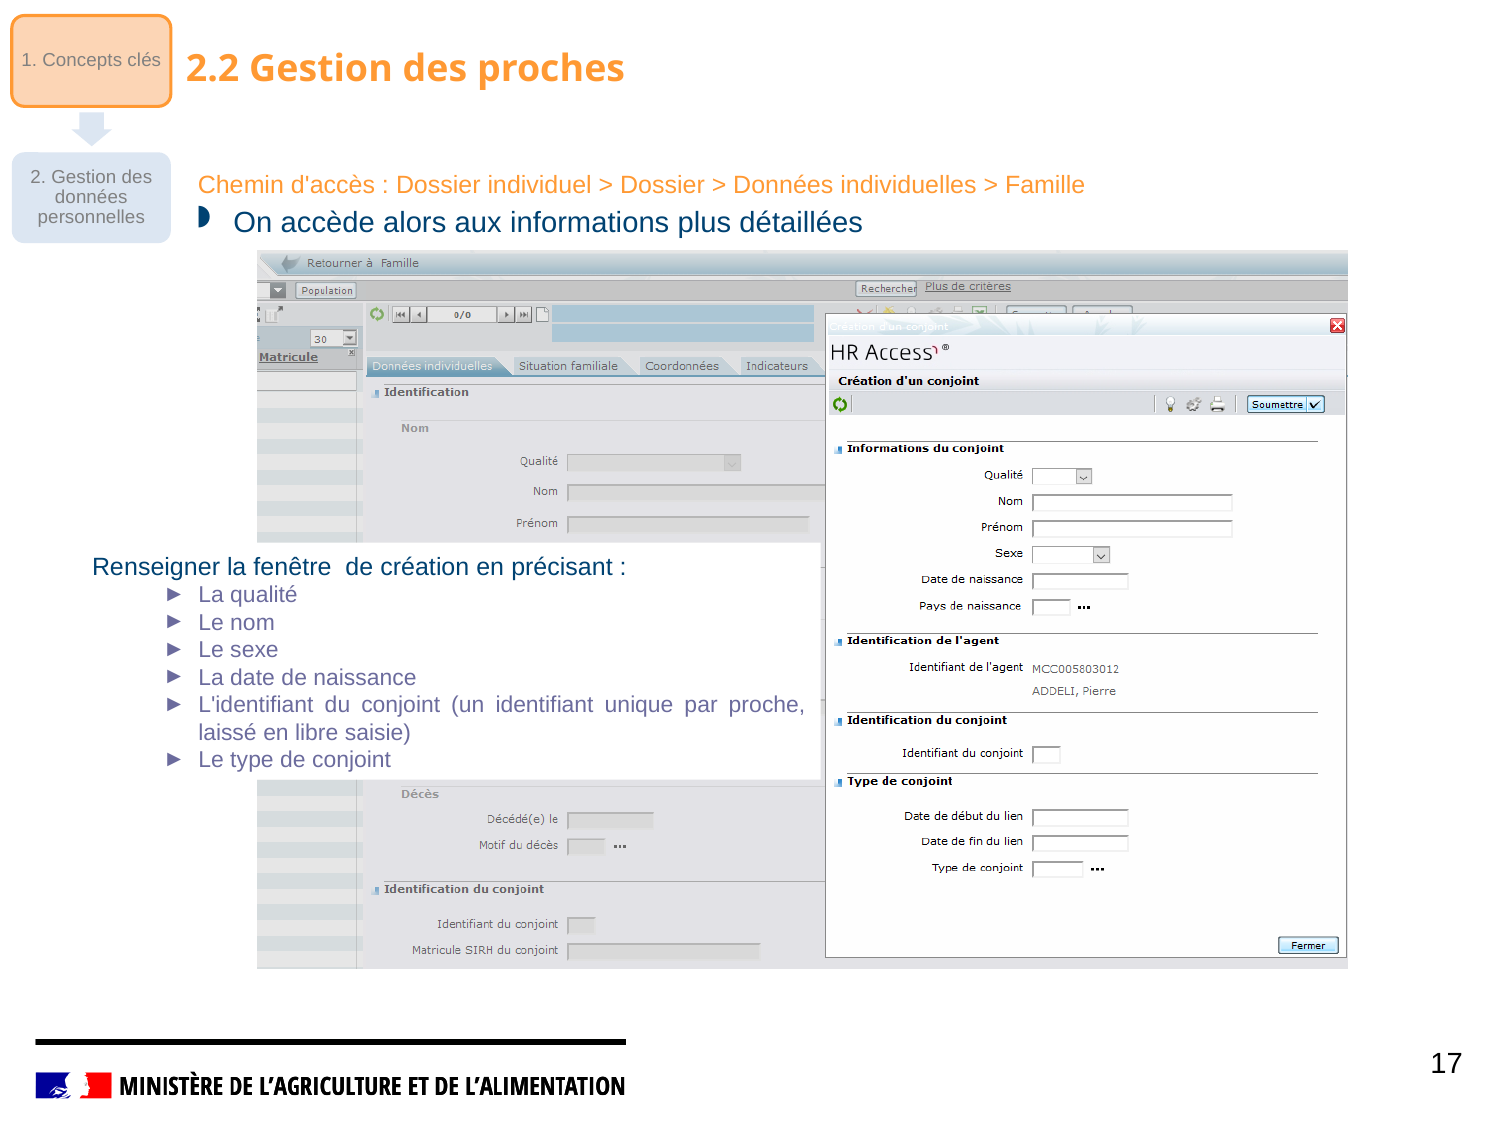

1. Concepts clés
2.2 Gestion des proches
2. Gestion des données personnelles
Chemin d'accès : Dossier individuel > Dossier > Données individuelles > Famille
On accède alors aux informations plus détaillées
Renseigner la fenêtre  de création en précisant :
La qualité
Le nom
Le sexe
La date de naissance
L'identifiant du conjoint (un identifiant unique par proche, laissé en libre saisie)
Le type de conjoint